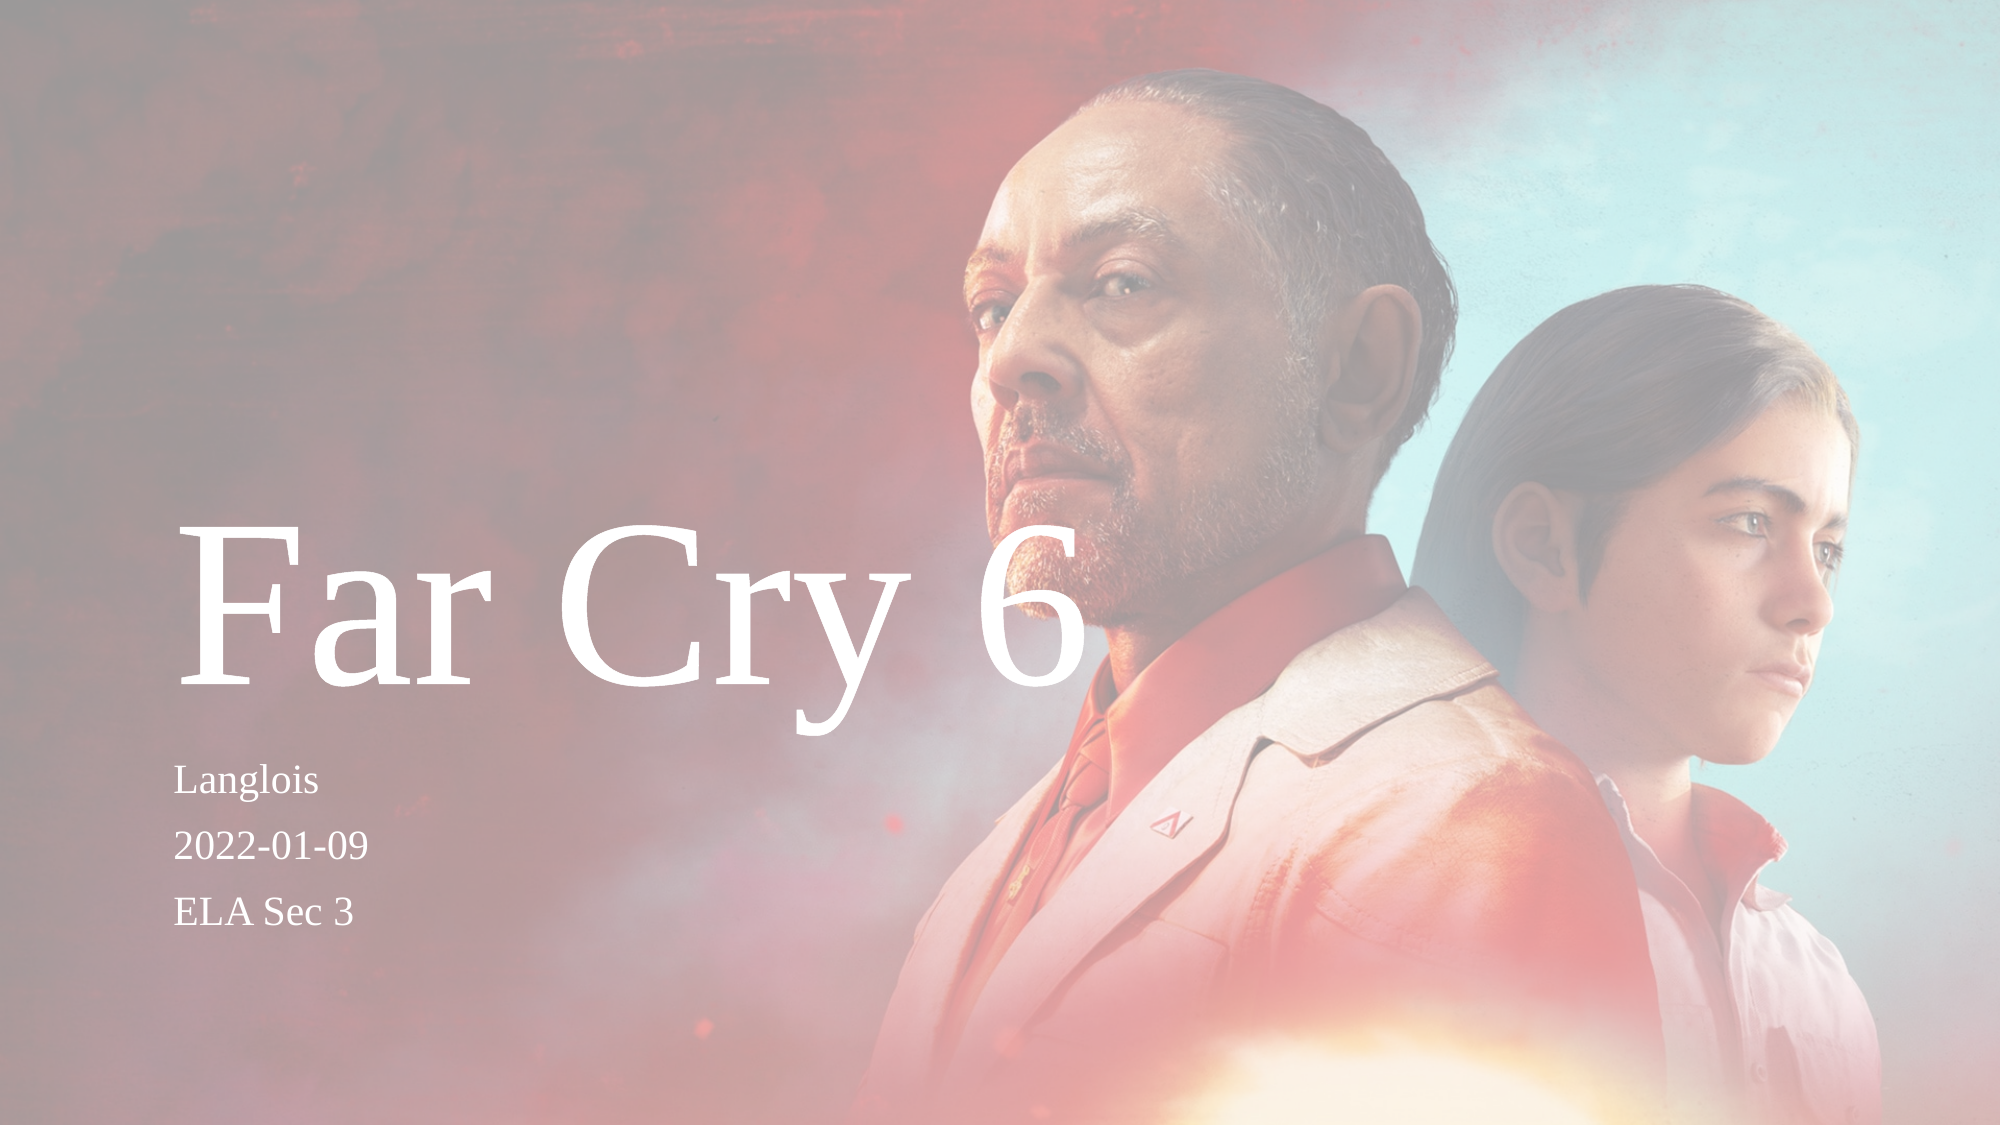

# Far Cry 6
Langlois
2022-01-09
ELA Sec 3